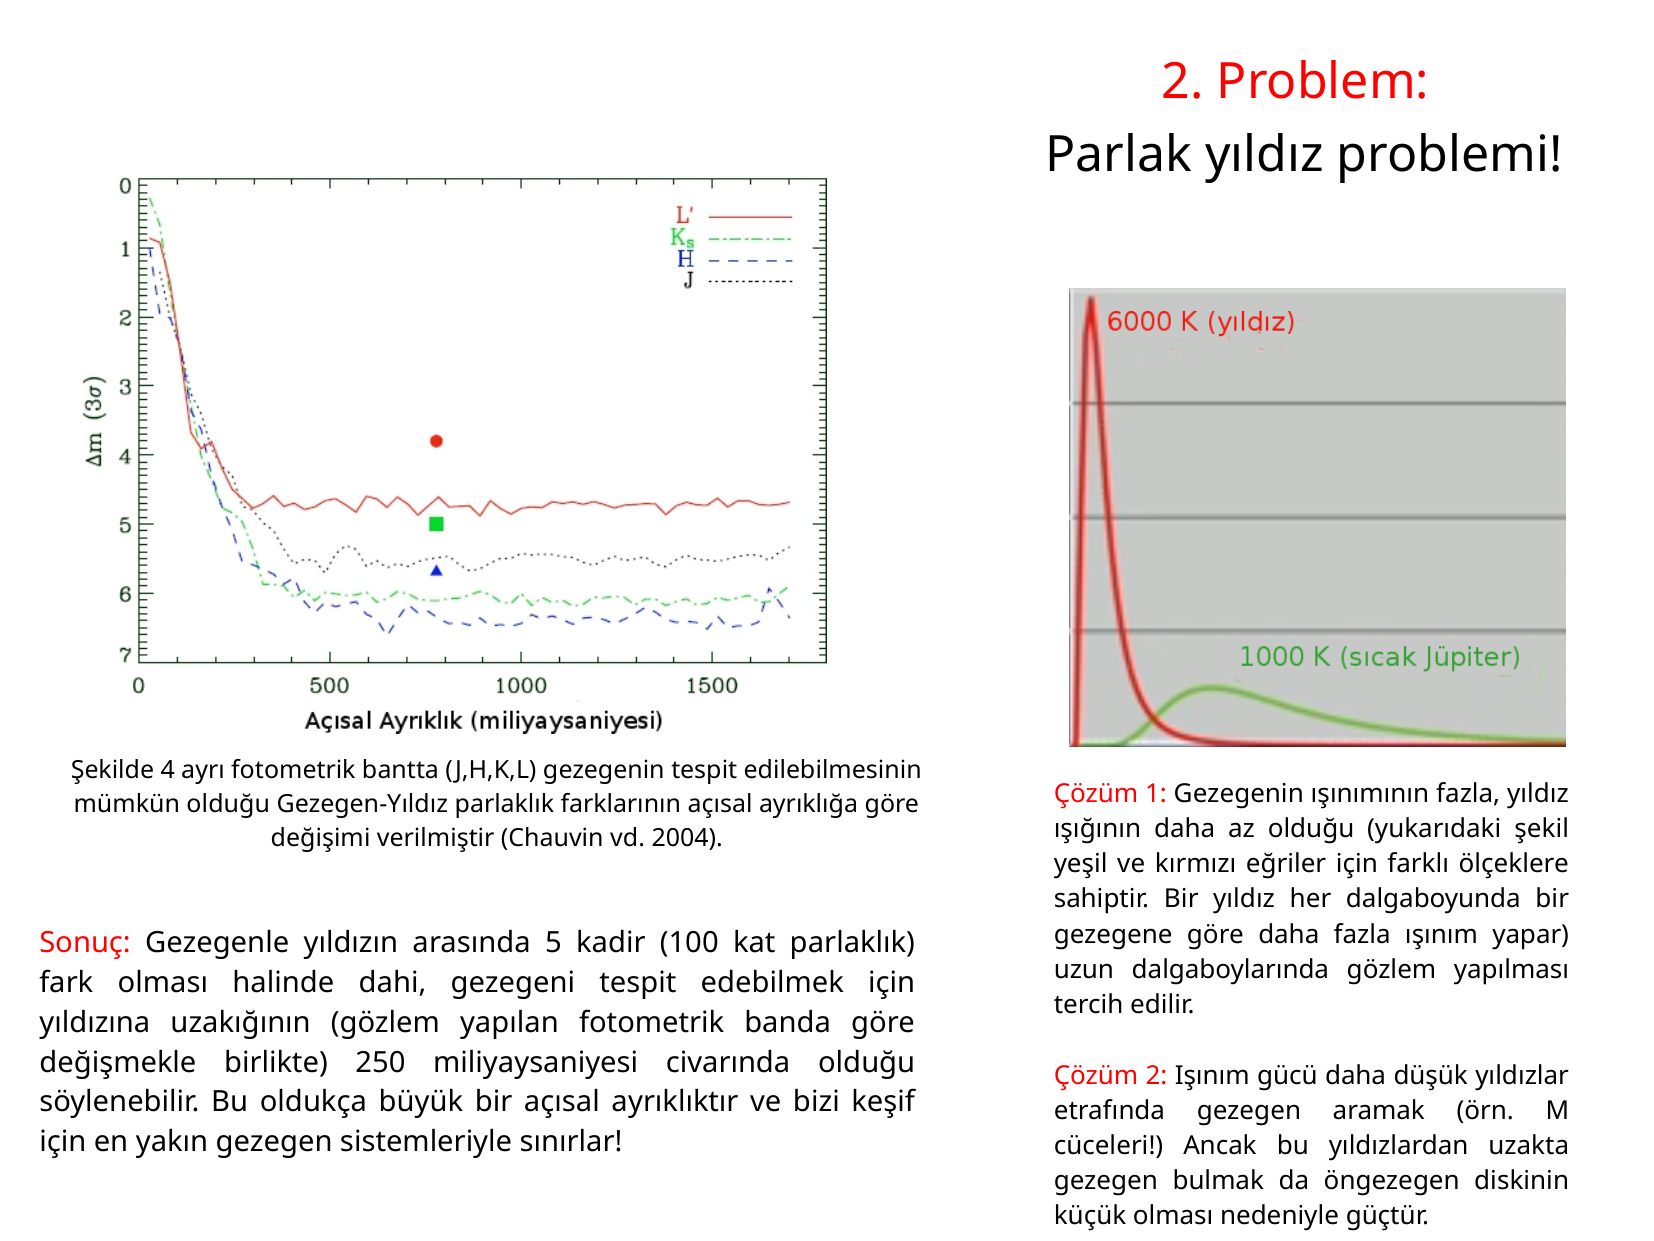

2. Problem:
Parlak yıldız problemi!
Şekilde 4 ayrı fotometrik bantta (J,H,K,L) gezegenin tespit edilebilmesinin mümkün olduğu Gezegen-Yıldız parlaklık farklarının açısal ayrıklığa göre değişimi verilmiştir (Chauvin vd. 2004).
Çözüm 1: Gezegenin ışınımının fazla, yıldız ışığının daha az olduğu (yukarıdaki şekil yeşil ve kırmızı eğriler için farklı ölçeklere sahiptir. Bir yıldız her dalgaboyunda bir gezegene göre daha fazla ışınım yapar) uzun dalgaboylarında gözlem yapılması tercih edilir.
Çözüm 2: Işınım gücü daha düşük yıldızlar etrafında gezegen aramak (örn. M cüceleri!) Ancak bu yıldızlardan uzakta gezegen bulmak da öngezegen diskinin küçük olması nedeniyle güçtür.
Sonuç: Gezegenle yıldızın arasında 5 kadir (100 kat parlaklık) fark olması halinde dahi, gezegeni tespit edebilmek için yıldızına uzakığının (gözlem yapılan fotometrik banda göre değişmekle birlikte) 250 miliyaysaniyesi civarında olduğu söylenebilir. Bu oldukça büyük bir açısal ayrıklıktır ve bizi keşif için en yakın gezegen sistemleriyle sınırlar!